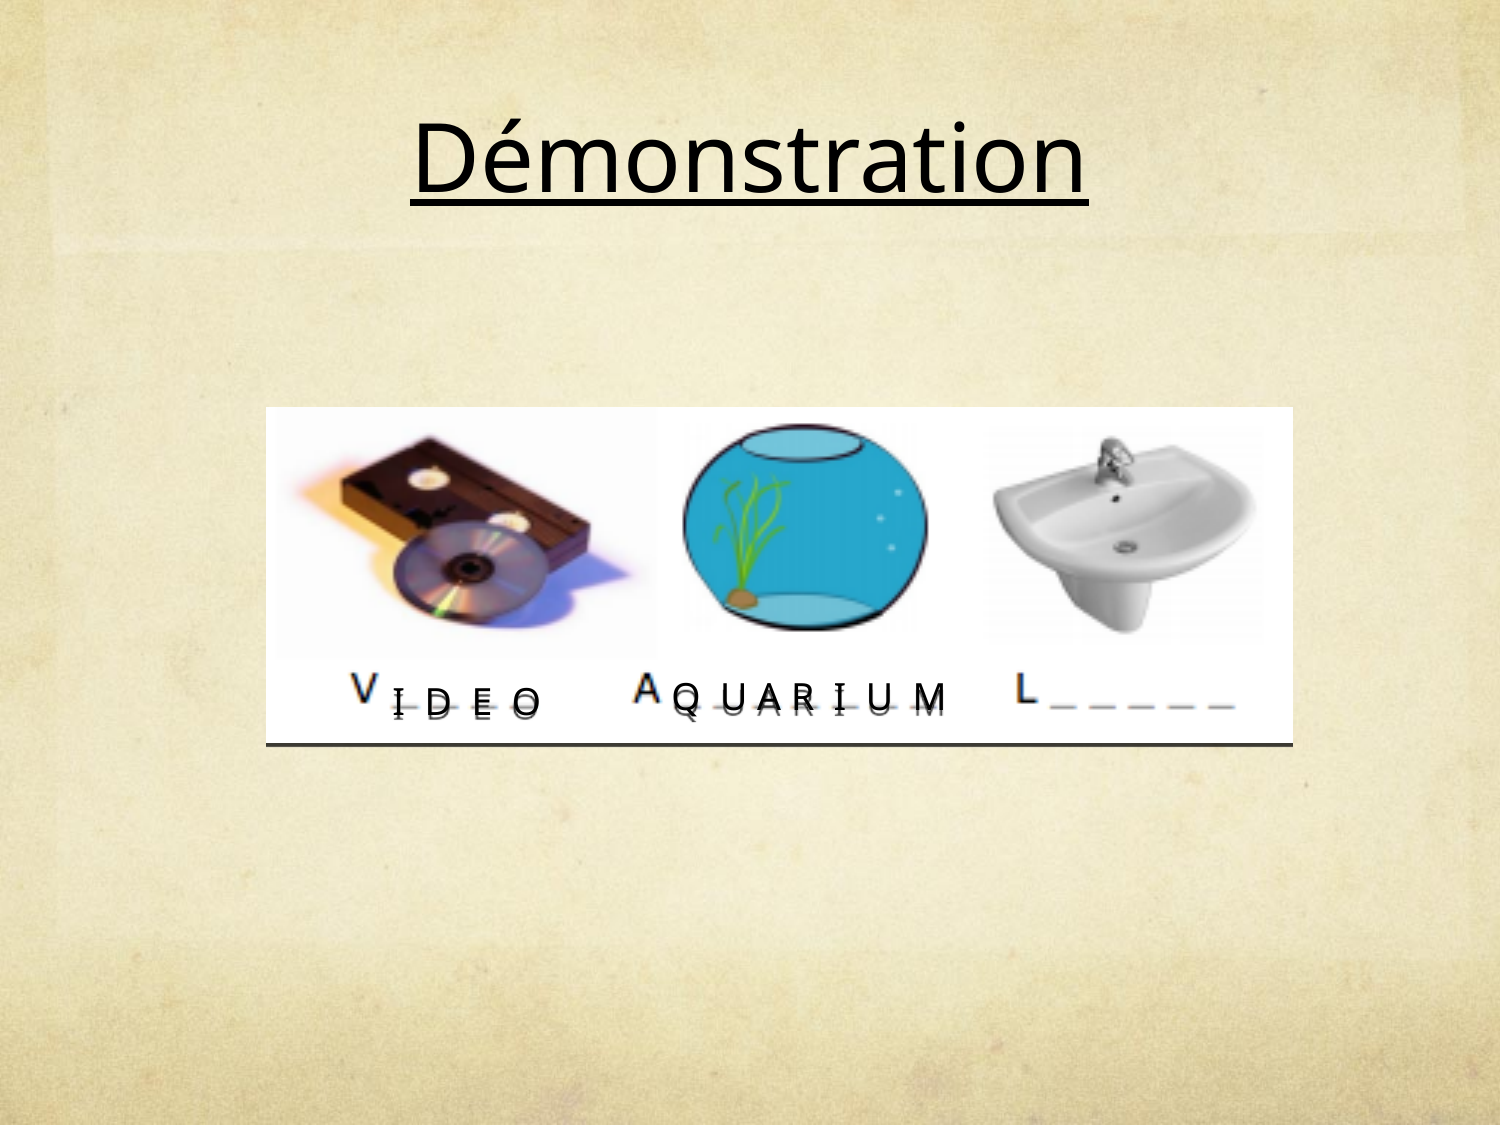

# Démonstration
Q U A R I U M
I D E O